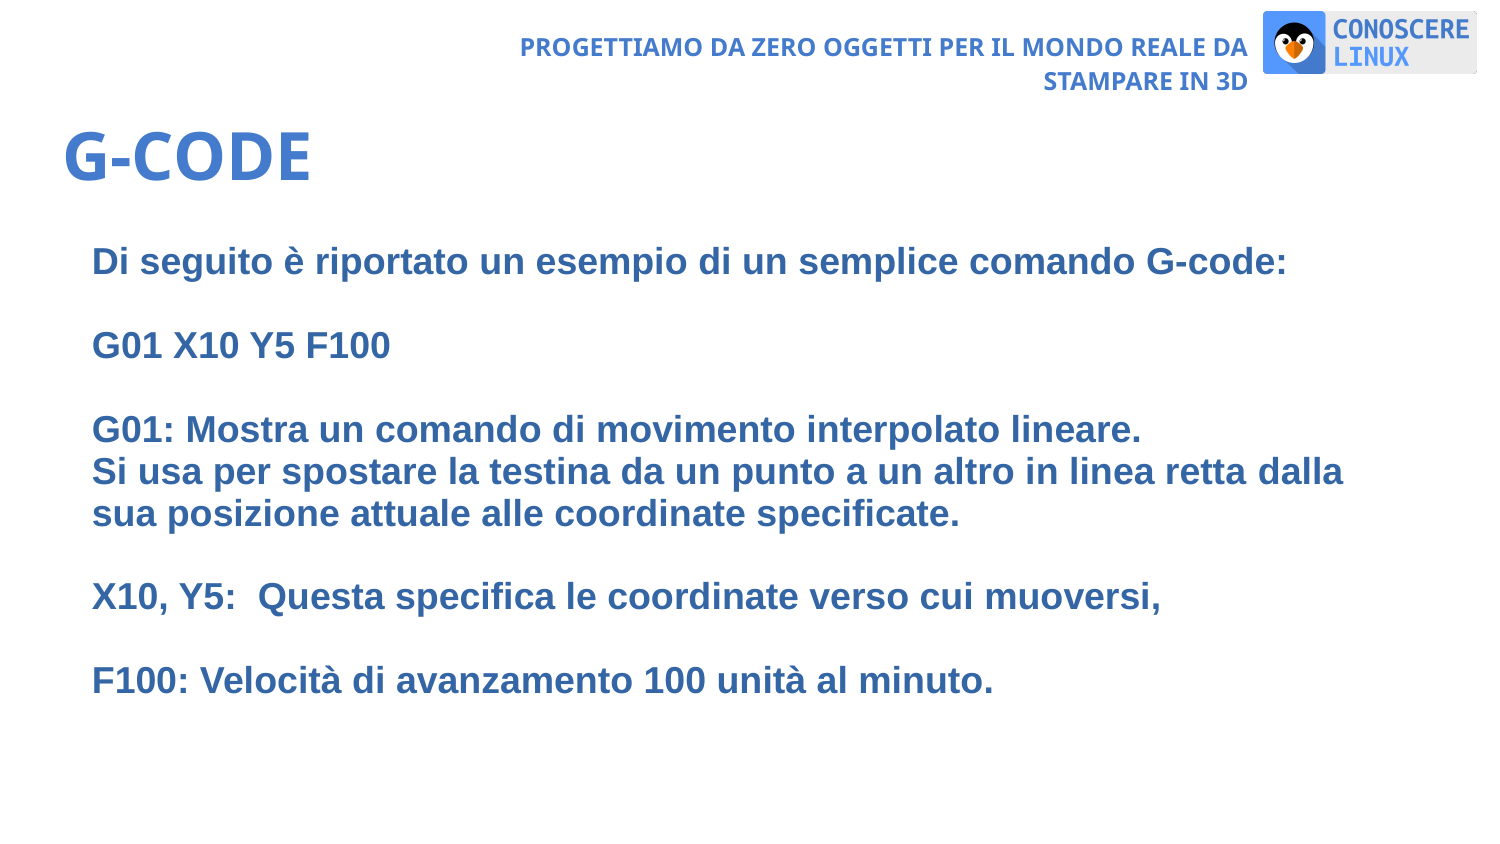

PROGETTIAMO DA ZERO OGGETTI PER IL MONDO REALE DA STAMPARE IN 3D
G-CODE
Di seguito è riportato un esempio di un semplice comando G-code:
G01 X10 Y5 F100
G01: Mostra un comando di movimento interpolato lineare.
Si usa per spostare la testina da un punto a un altro in linea retta dalla sua posizione attuale alle coordinate specificate.
X10, Y5: Questa specifica le coordinate verso cui muoversi,
F100: Velocità di avanzamento 100 unità al minuto.